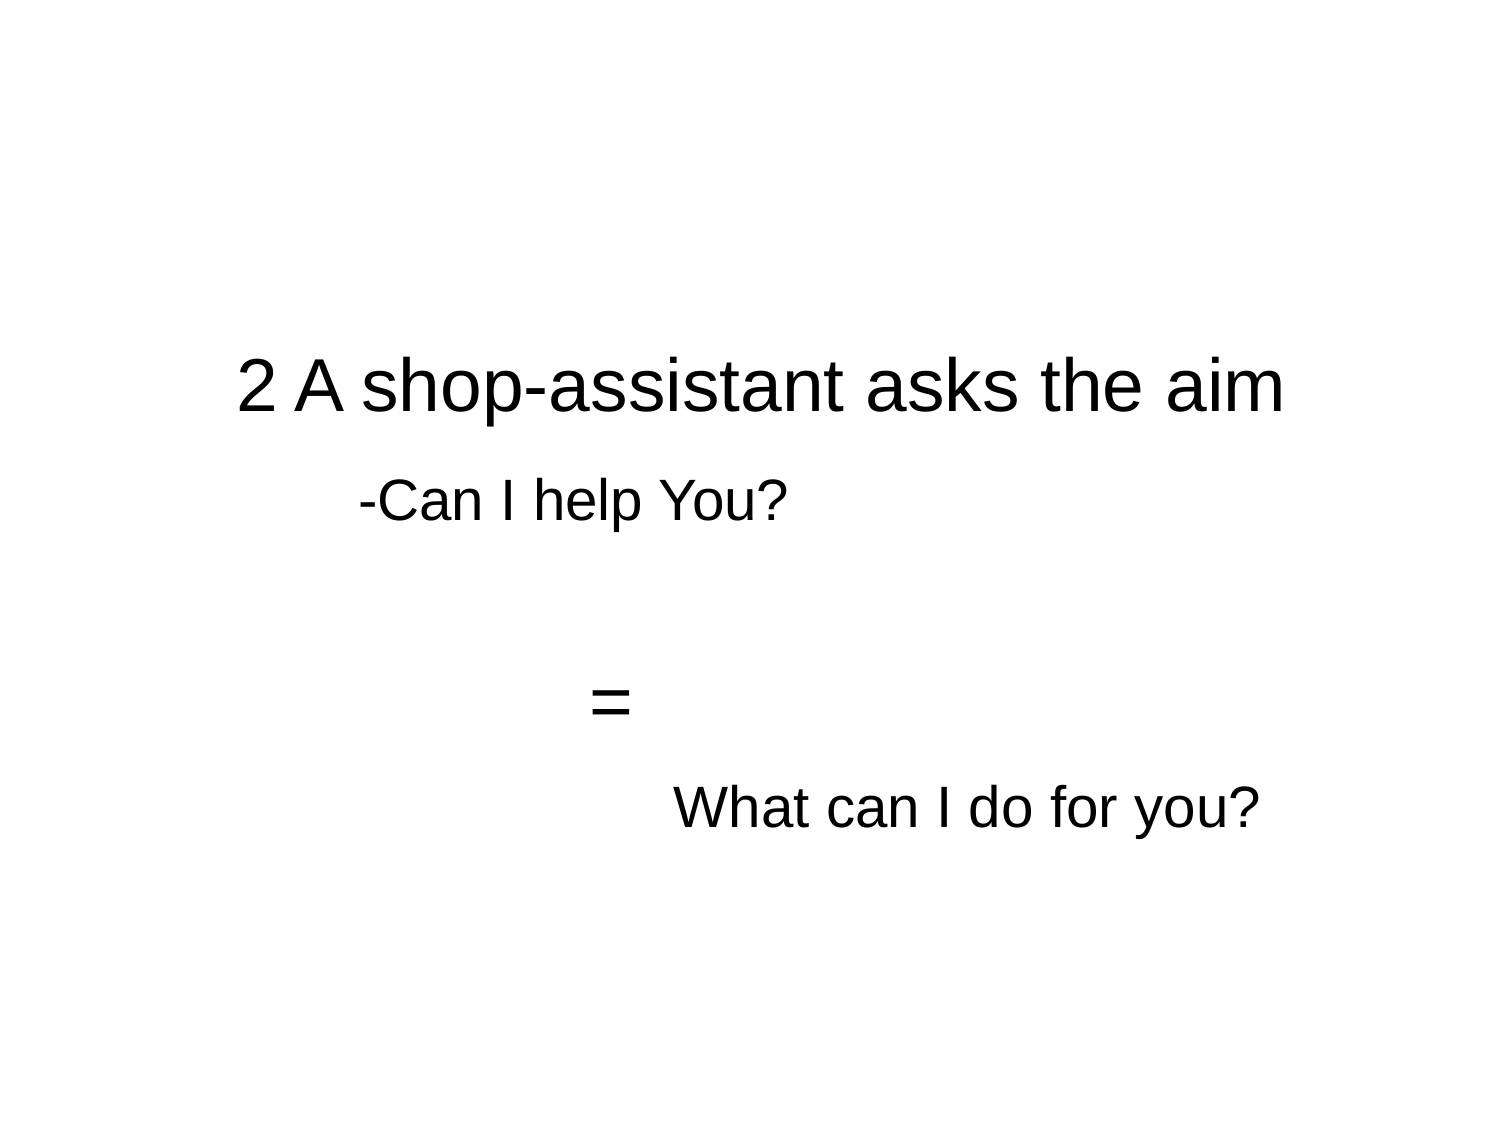

2 A shop-assistant asks the aim
-Can I help You?
=
What can I do for you?